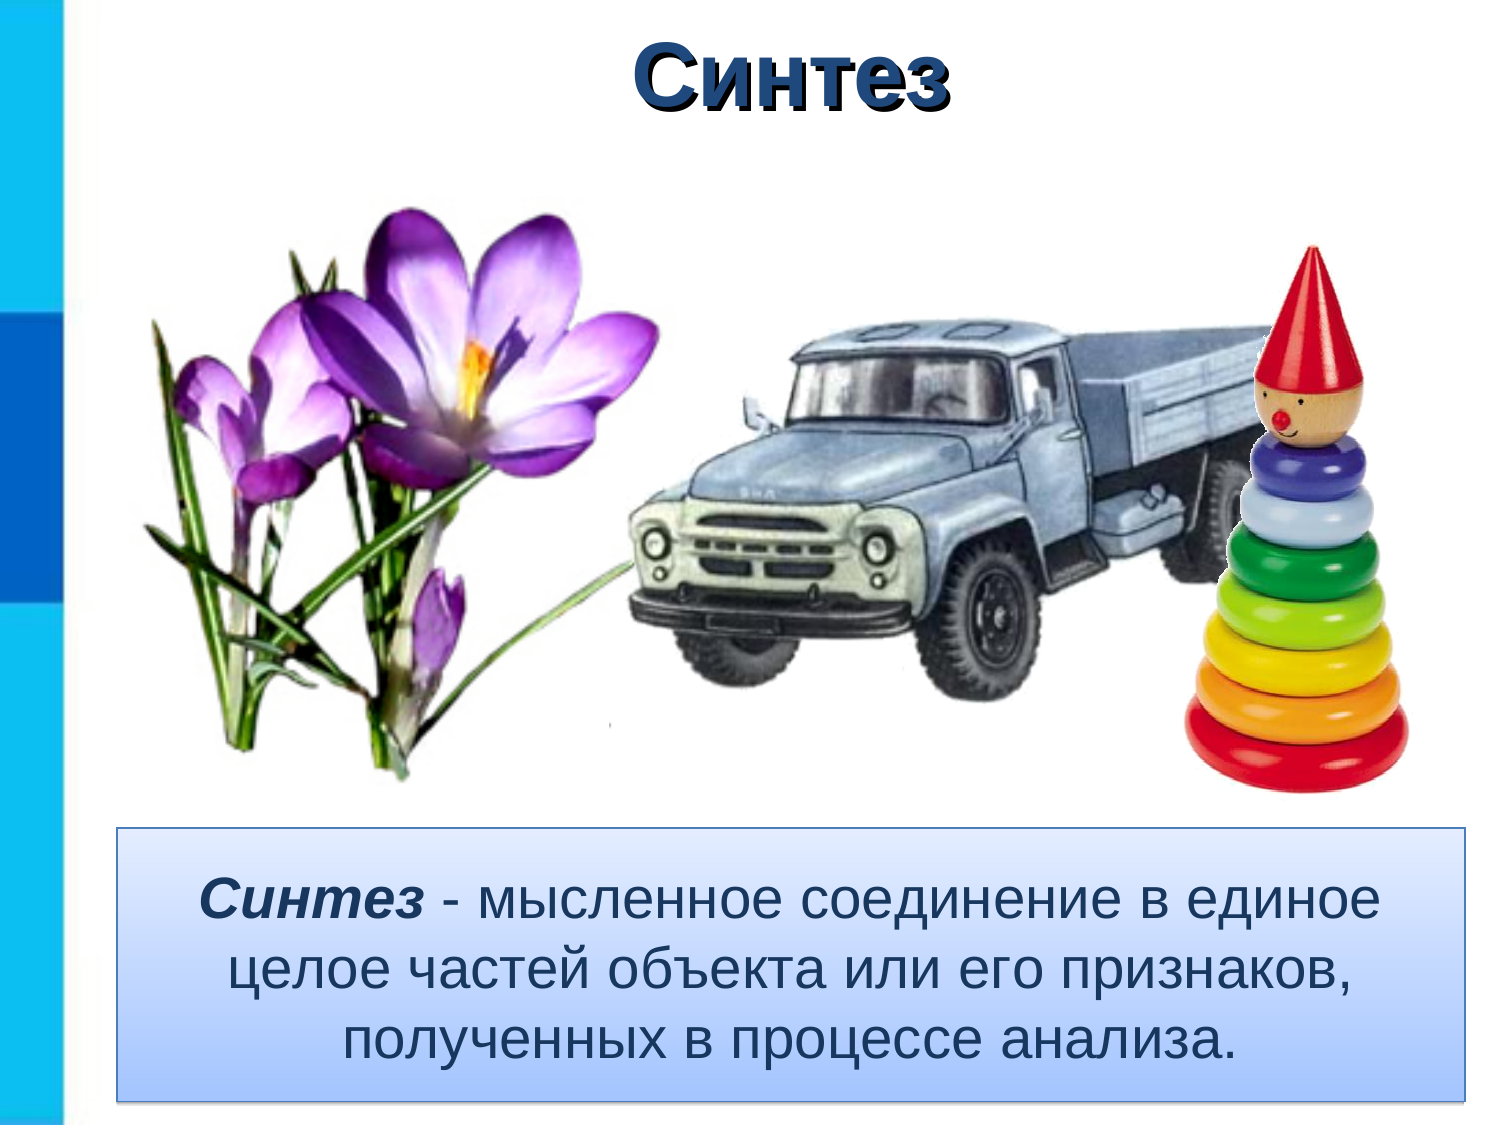

# Синтез
Синтез - мысленное соединение в единое целое частей объекта или его признаков, полученных в процессе анализа.